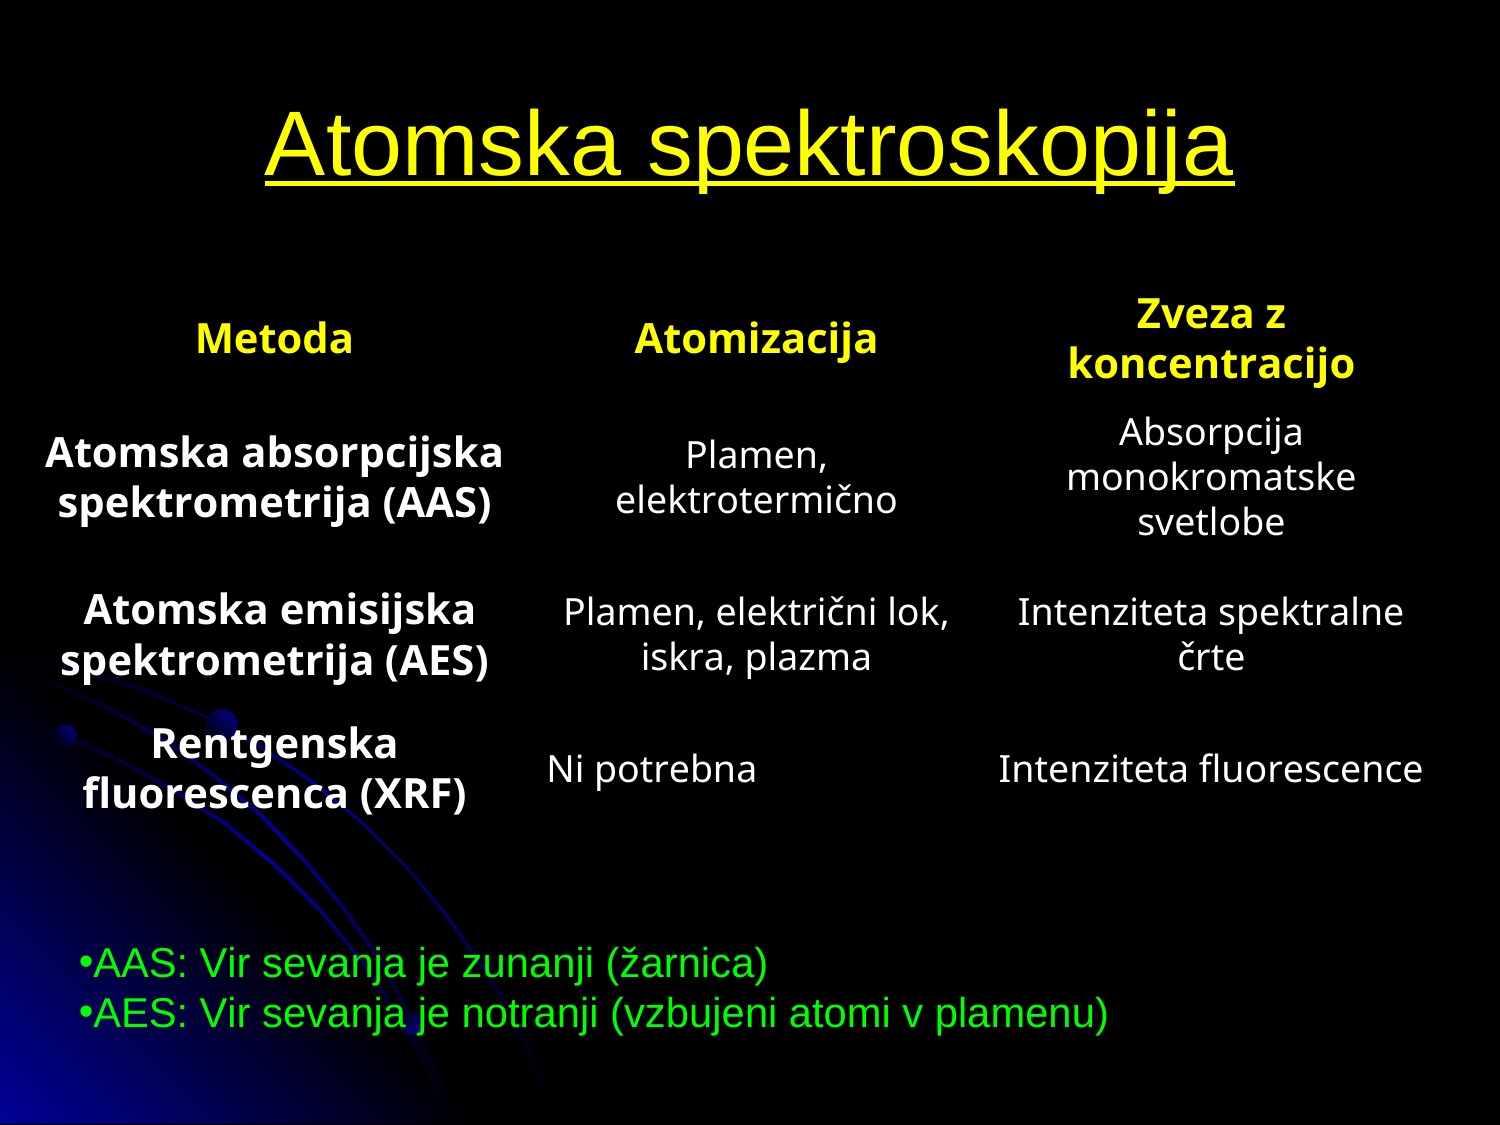

# Atomska spektroskopija
| Metoda | Atomizacija | Zveza z koncentracijo |
| --- | --- | --- |
| Atomska absorpcijska spektrometrija (AAS) | Plamen, elektrotermično | Absorpcija monokromatske svetlobe |
| Atomska emisijska spektrometrija (AES) | Plamen, električni lok, iskra, plazma | Intenziteta spektralne črte |
| Rentgenska fluorescenca (XRF) | Ni potrebna | Intenziteta fluorescence |
AAS: Vir sevanja je zunanji (žarnica)
AES: Vir sevanja je notranji (vzbujeni atomi v plamenu)